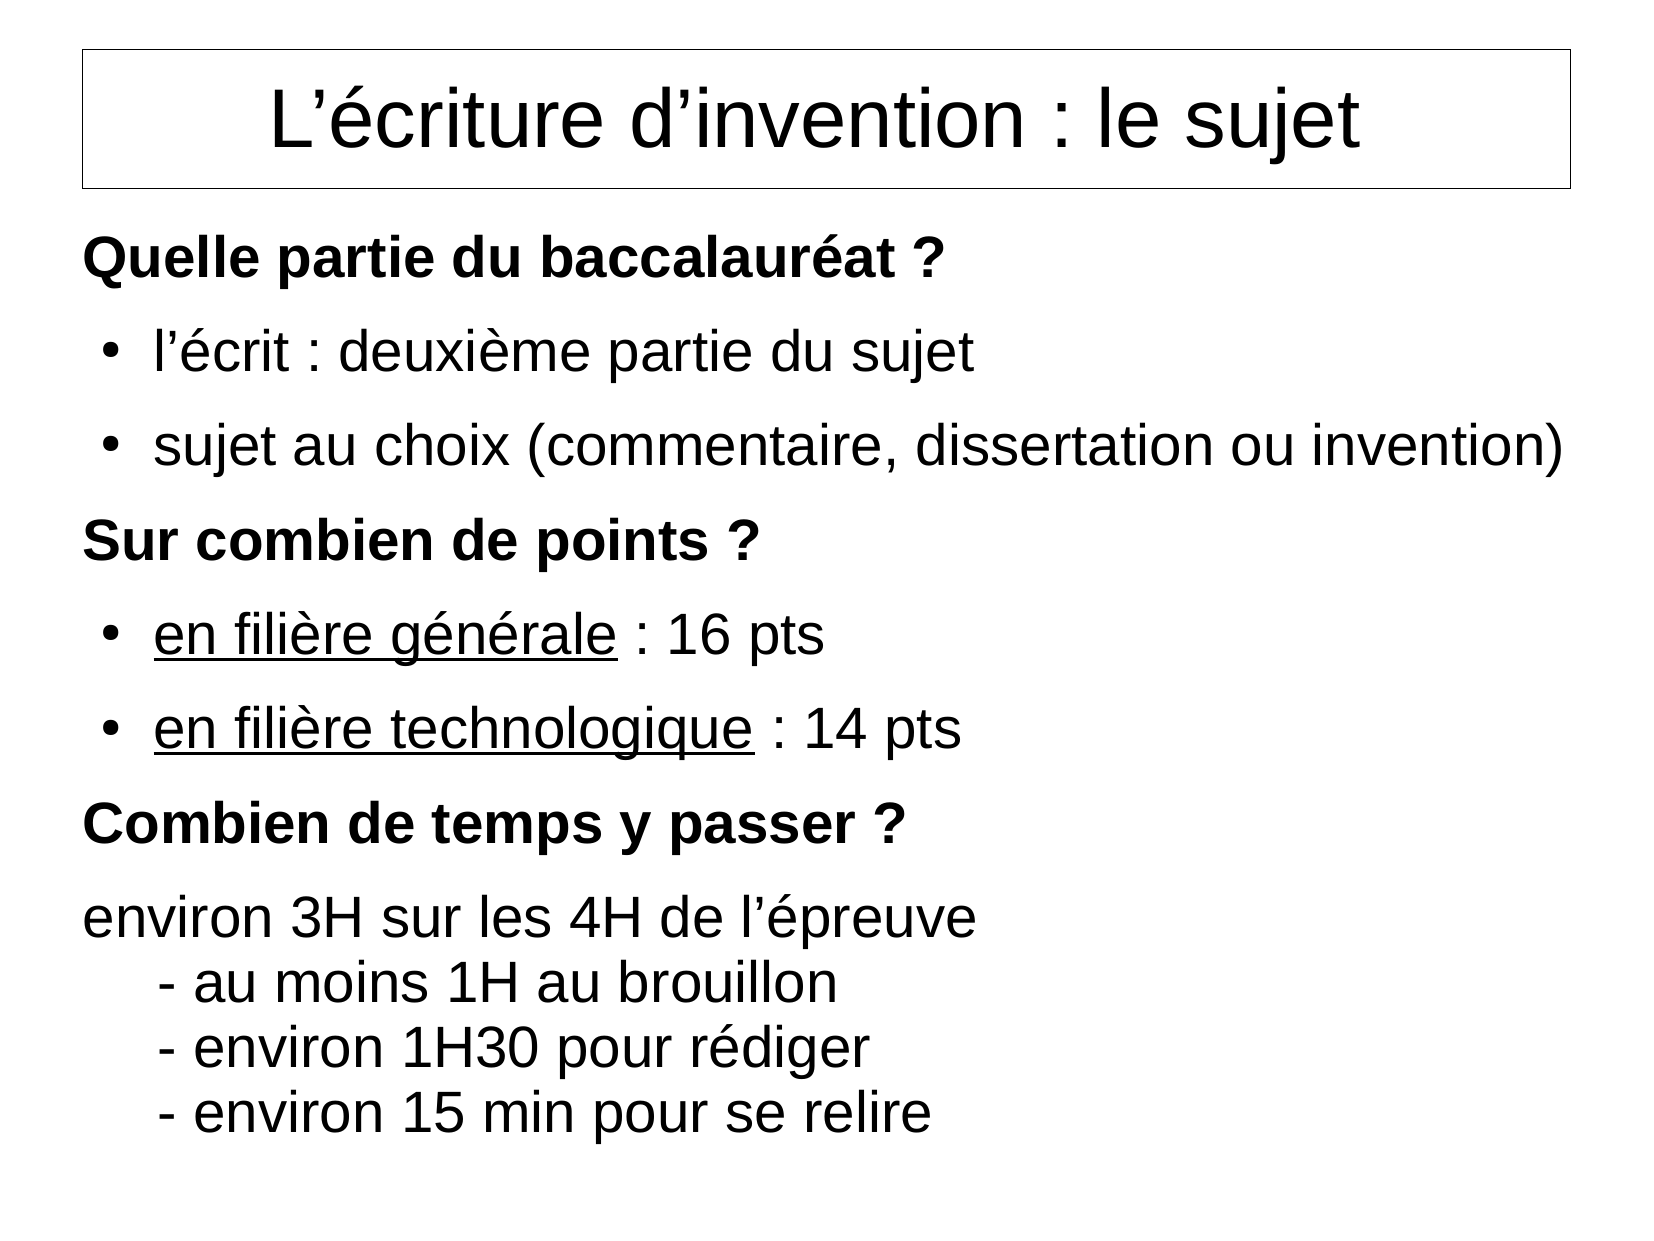

# L’écriture d’invention : le sujet
Quelle partie du baccalauréat ?
l’écrit : deuxième partie du sujet
sujet au choix (commentaire, dissertation ou invention)
Sur combien de points ?
en filière générale : 16 pts
en filière technologique : 14 pts
Combien de temps y passer ?
environ 3H sur les 4H de l’épreuve
- au moins 1H au brouillon
- environ 1H30 pour rédiger
- environ 15 min pour se relire